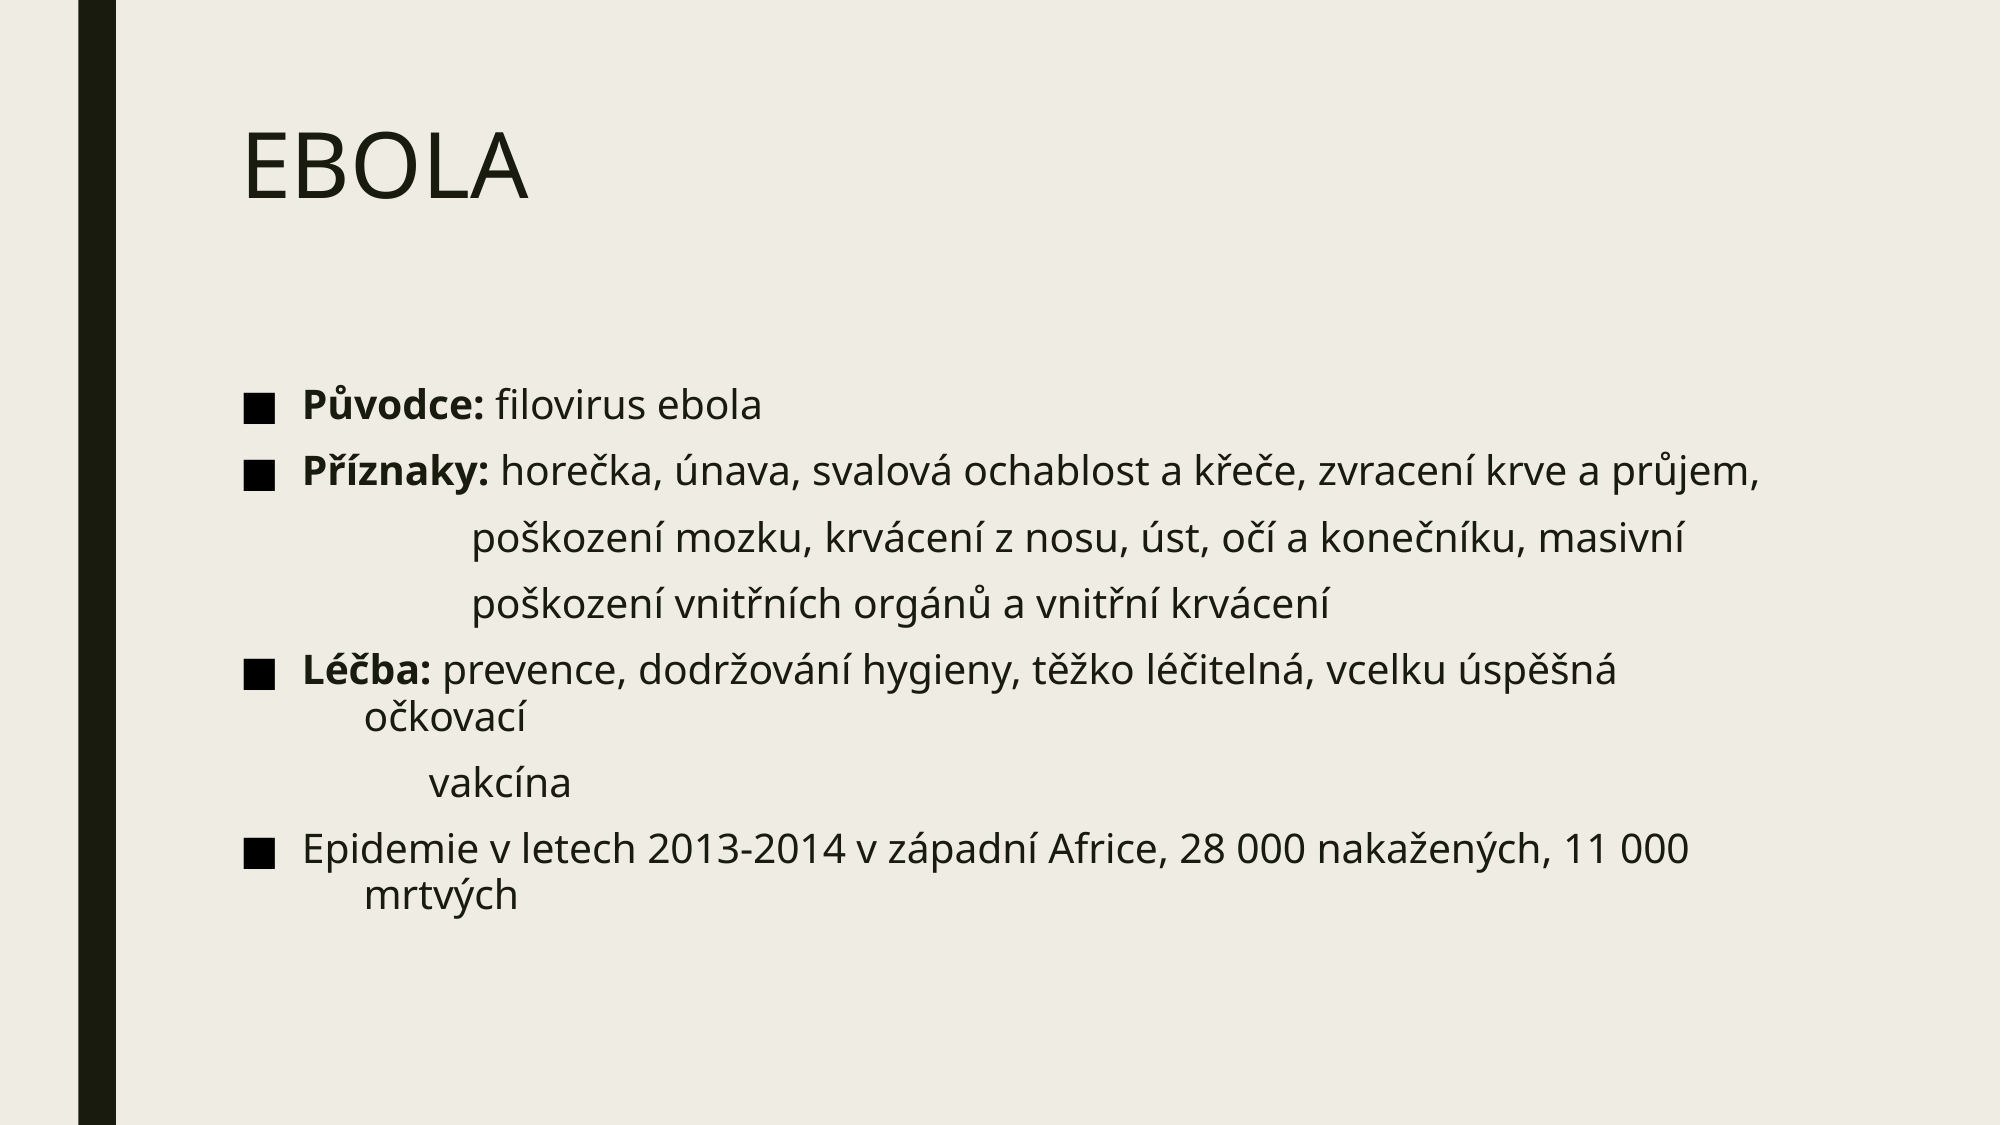

# EBOLA
Původce: filovirus ebola
Příznaky: horečka, únava, svalová ochablost a křeče, zvracení krve a průjem,
 poškození mozku, krvácení z nosu, úst, očí a konečníku, masivní
 poškození vnitřních orgánů a vnitřní krvácení
Léčba: prevence, dodržování hygieny, těžko léčitelná, vcelku úspěšná očkovací
 vakcína
Epidemie v letech 2013-2014 v západní Africe, 28 000 nakažených, 11 000 mrtvých